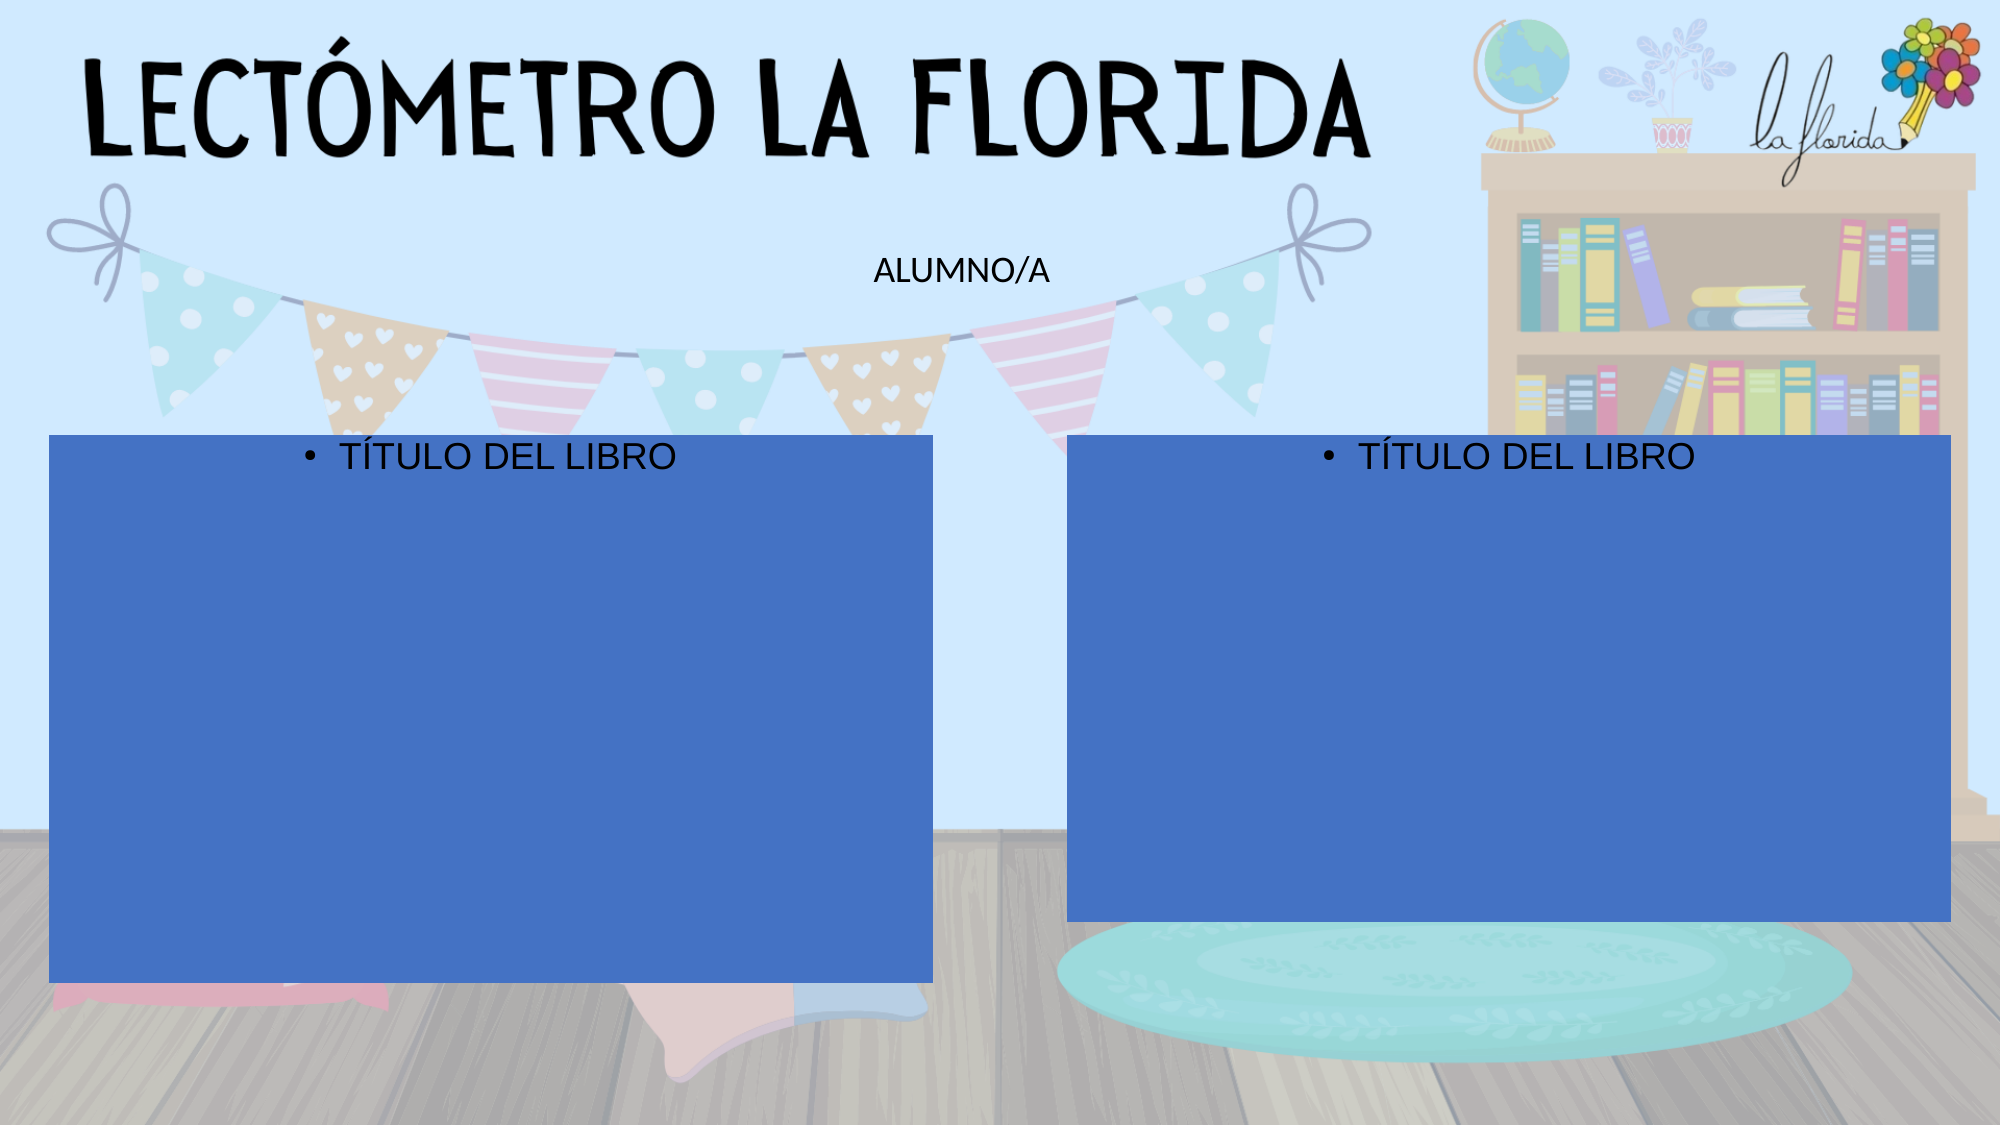

ALUMNO/A
| TÍTULO DEL LIBRO |
| --- |
| |
| |
| |
| |
| |
| |
| |
| |
| TÍTULO DEL LIBRO |
| --- |
| |
| |
| |
| |
| |
| |
| |